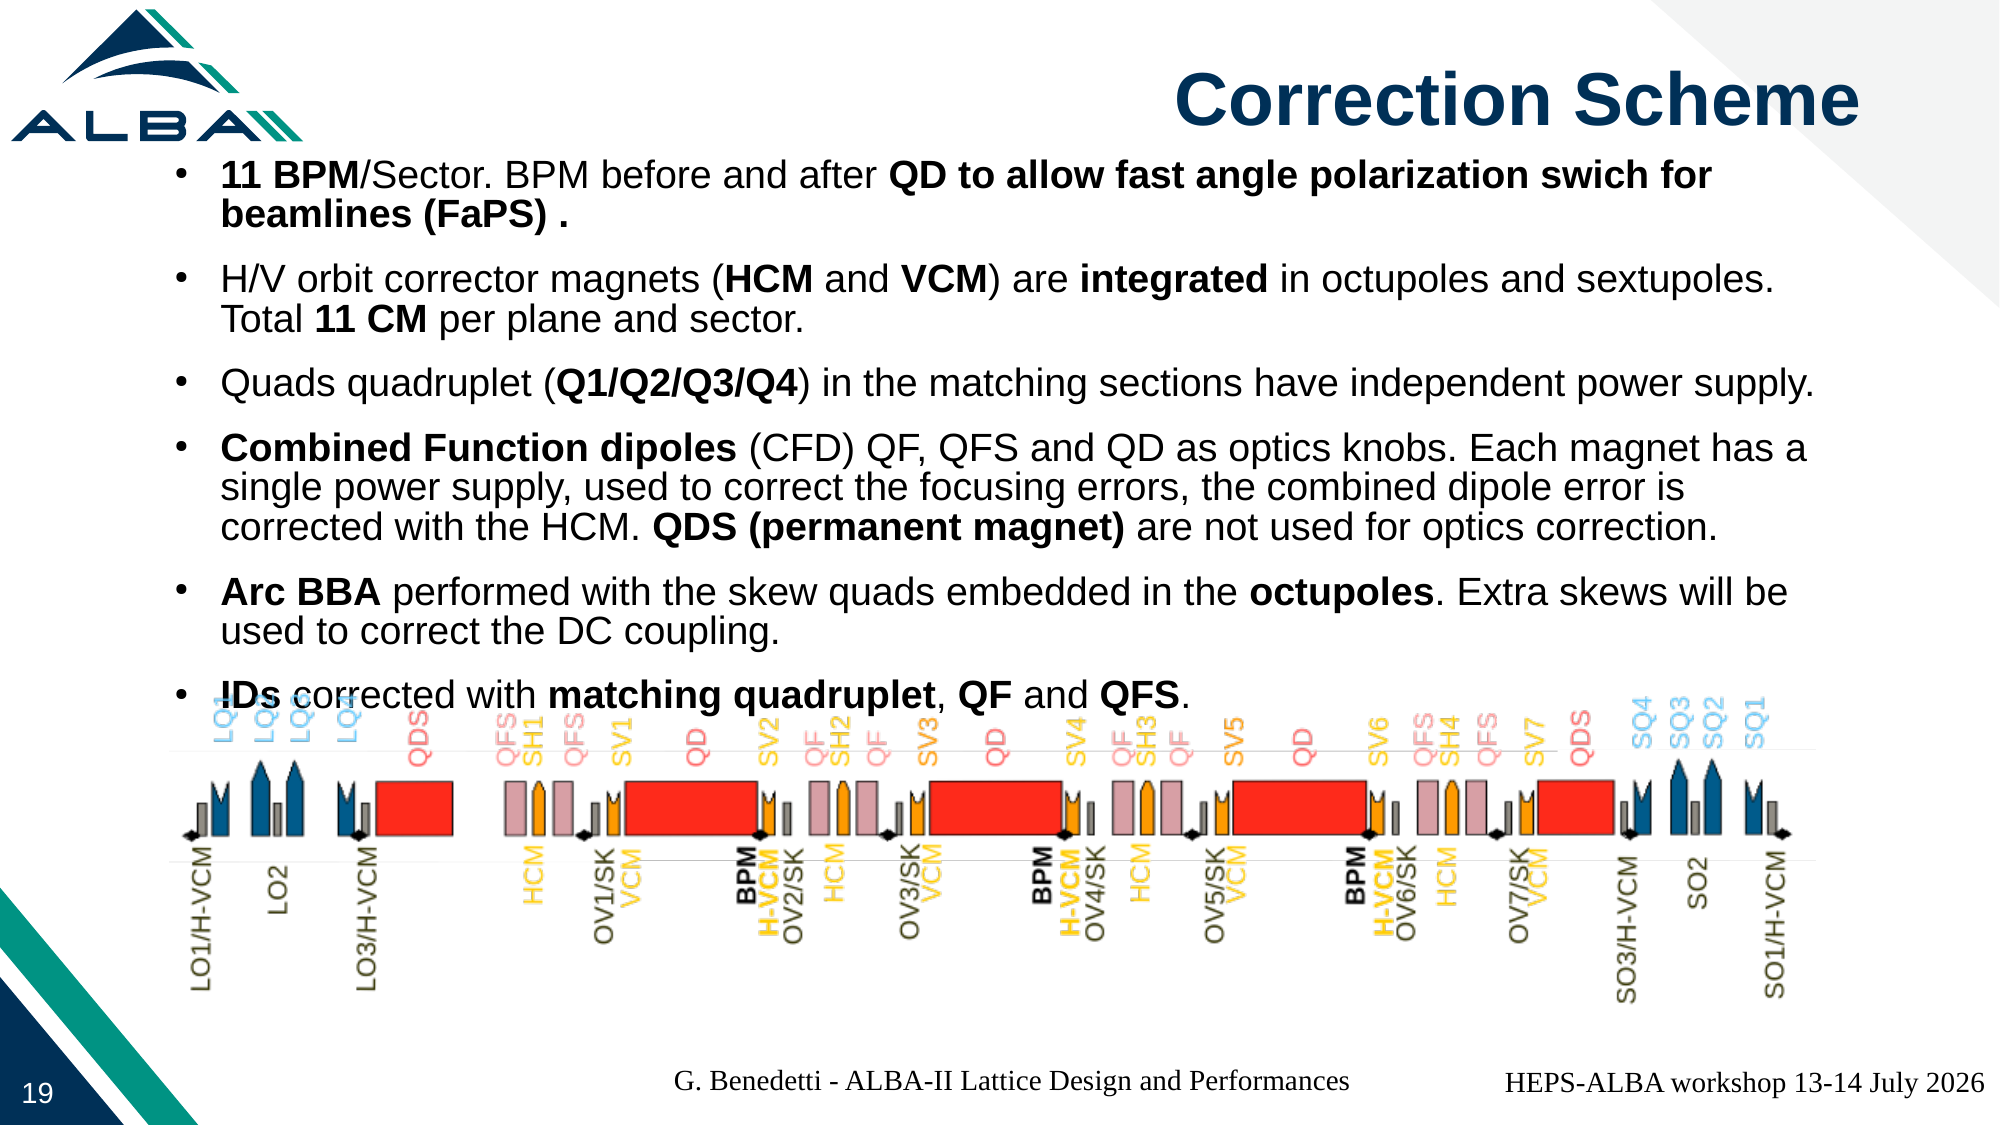

# Correction Scheme
11 BPM/Sector. BPM before and after QD to allow fast angle polarization swich for beamlines (FaPS) .
H/V orbit corrector magnets (HCM and VCM) are integrated in octupoles and sextupoles. Total 11 CM per plane and sector.
Quads quadruplet (Q1/Q2/Q3/Q4) in the matching sections have independent power supply.
Combined Function dipoles (CFD) QF, QFS and QD as optics knobs. Each magnet has a single power supply, used to correct the focusing errors, the combined dipole error is corrected with the HCM. QDS (permanent magnet) are not used for optics correction.
Arc BBA performed with the skew quads embedded in the octupoles. Extra skews will be used to correct the DC coupling.
IDs corrected with matching quadruplet, QF and QFS.
G. Benedetti - ALBA-II Lattice Design and Performances
HEPS-ALBA workshop 13-14 July 2026